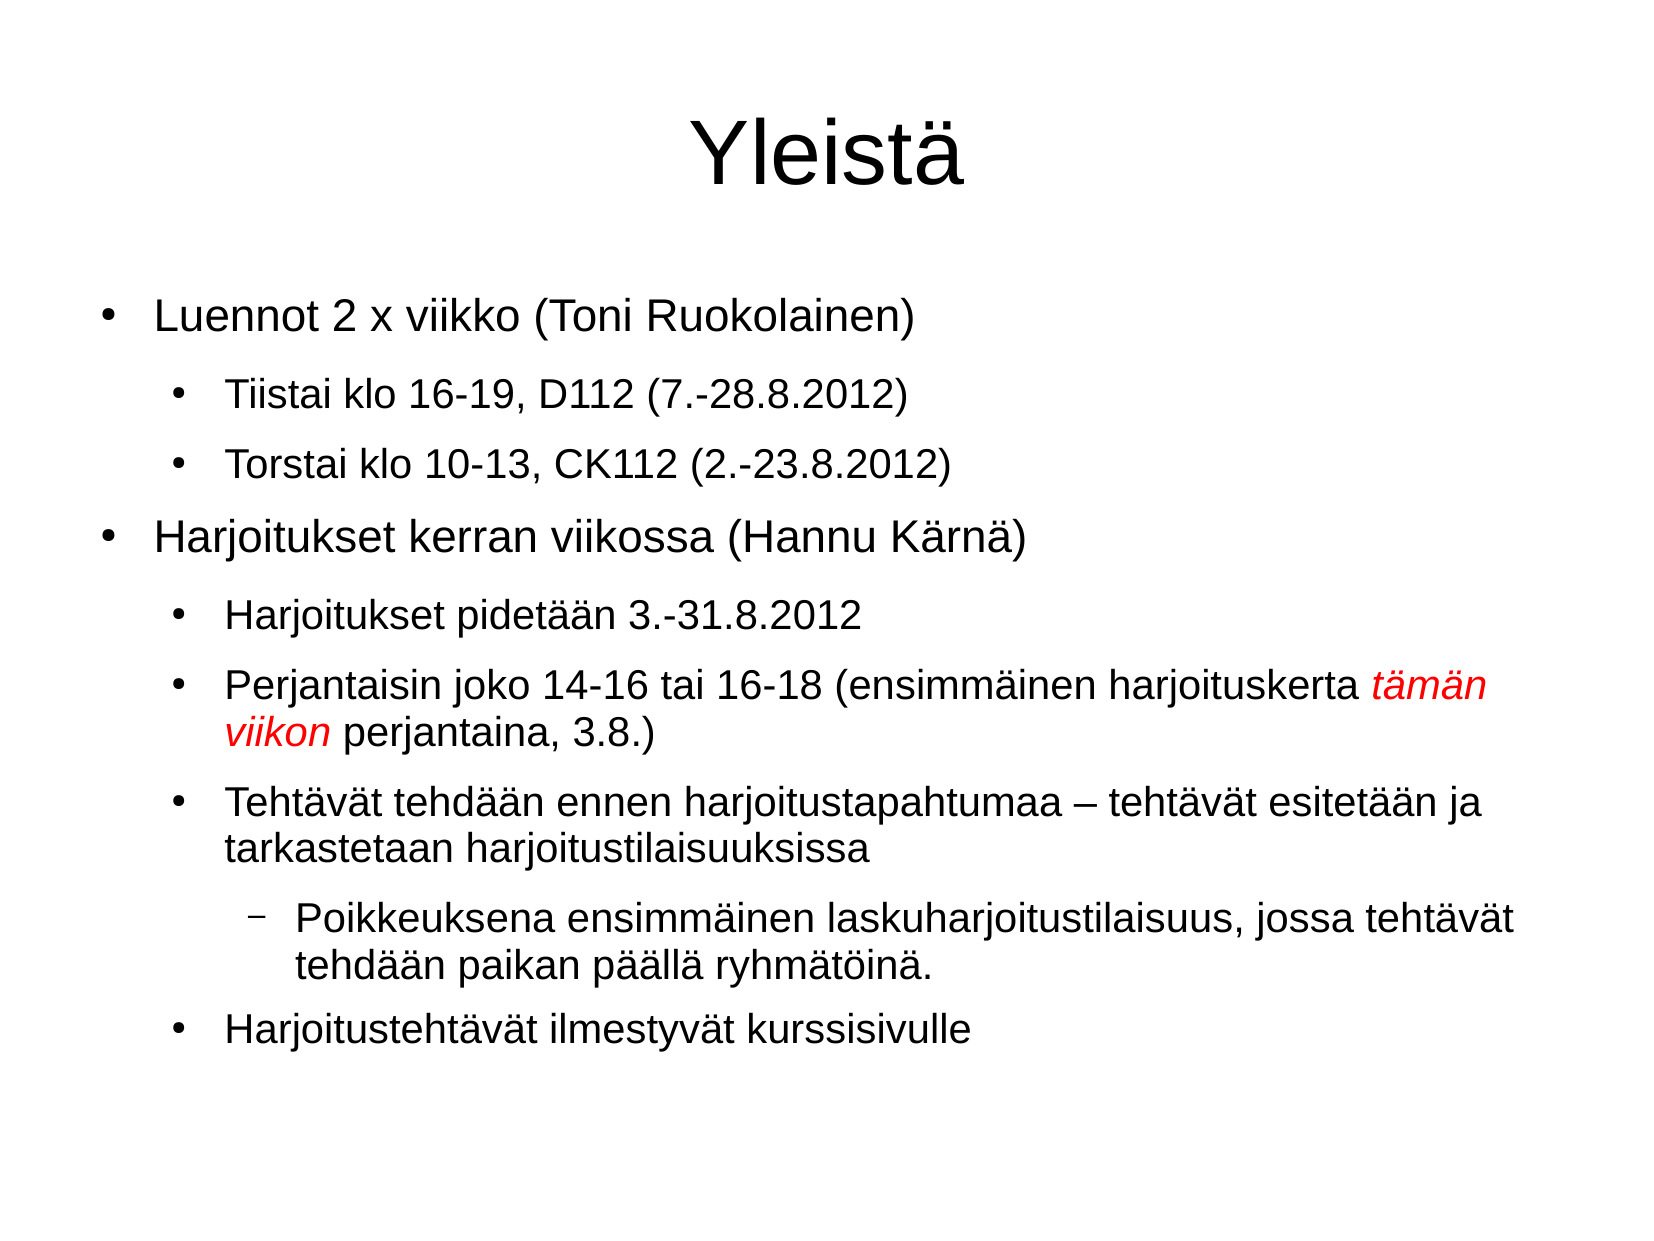

# Yleistä
Luennot 2 x viikko (Toni Ruokolainen)
Tiistai klo 16-19, D112 (7.-28.8.2012)
Torstai klo 10-13, CK112 (2.-23.8.2012)
Harjoitukset kerran viikossa (Hannu Kärnä)
Harjoitukset pidetään 3.-31.8.2012
Perjantaisin joko 14-16 tai 16-18 (ensimmäinen harjoituskerta tämän viikon perjantaina, 3.8.)
Tehtävät tehdään ennen harjoitustapahtumaa – tehtävät esitetään ja tarkastetaan harjoitustilaisuuksissa
Poikkeuksena ensimmäinen laskuharjoitustilaisuus, jossa tehtävät tehdään paikan päällä ryhmätöinä.
Harjoitustehtävät ilmestyvät kurssisivulle